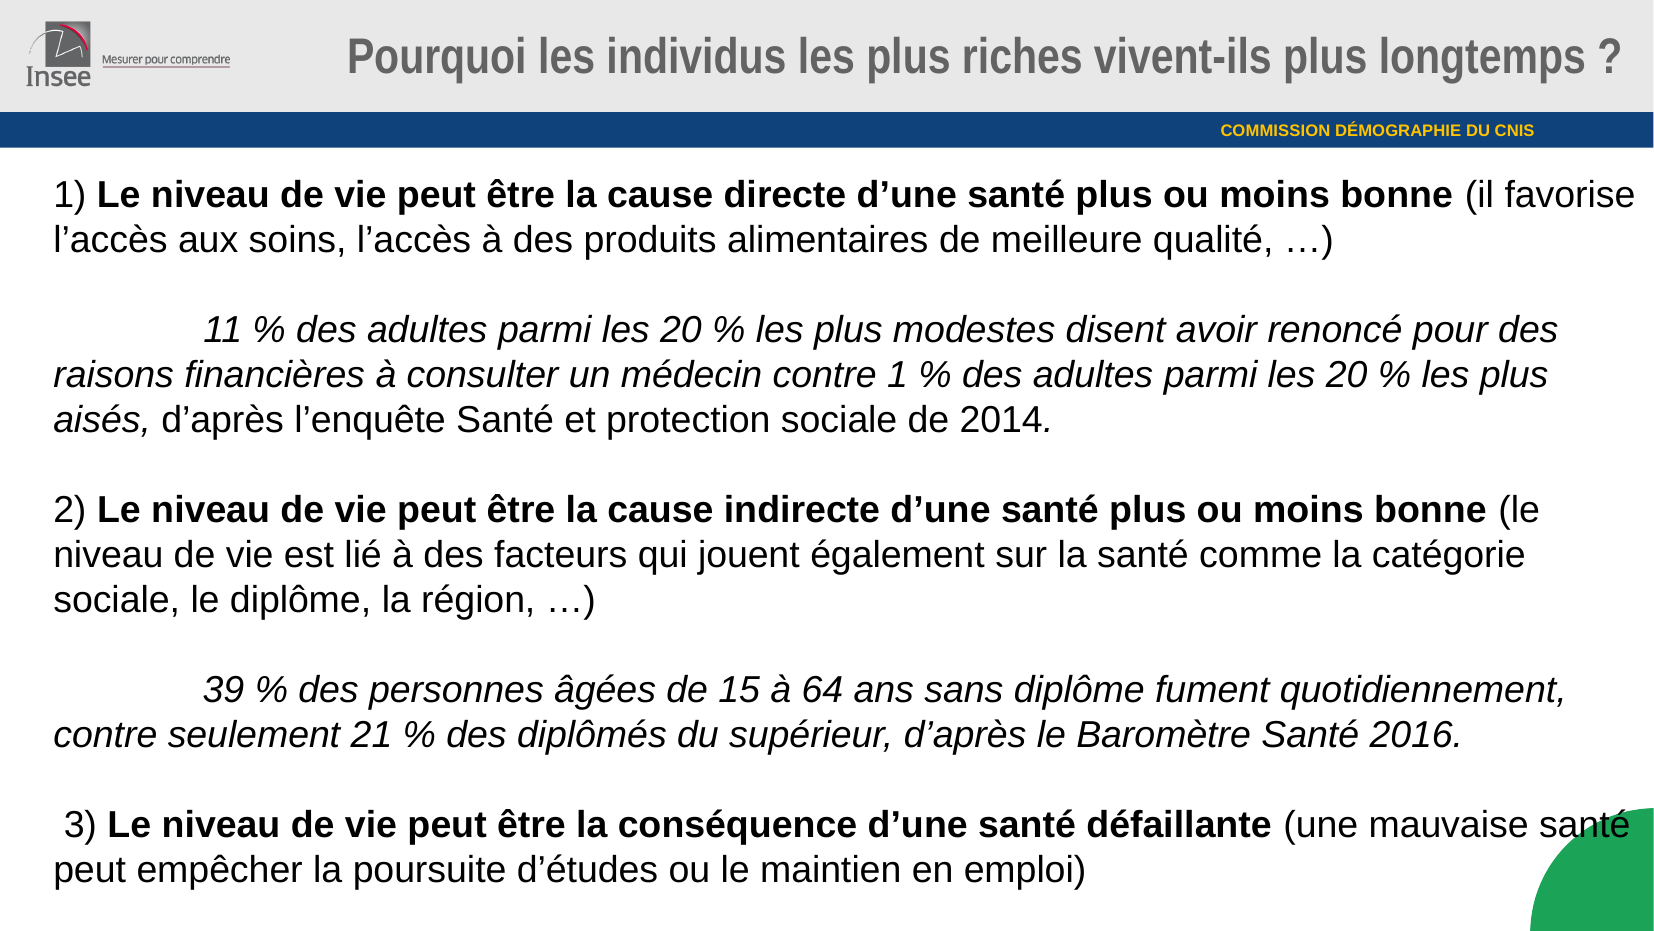

# Pourquoi les individus les plus riches vivent-ils plus longtemps ?
Commission démographie du Cnis
1) Le niveau de vie peut être la cause directe d’une santé plus ou moins bonne (il favorise l’accès aux soins, l’accès à des produits alimentaires de meilleure qualité, …)
	11 % des adultes parmi les 20 % les plus modestes disent avoir renoncé pour des raisons financières à consulter un médecin contre 1 % des adultes parmi les 20 % les plus aisés, d’après l’enquête Santé et protection sociale de 2014.
2) Le niveau de vie peut être la cause indirecte d’une santé plus ou moins bonne (le niveau de vie est lié à des facteurs qui jouent également sur la santé comme la catégorie sociale, le diplôme, la région, …)
	39 % des personnes âgées de 15 à 64 ans sans diplôme fument quotidiennement, contre seulement 21 % des diplômés du supérieur, d’après le Baromètre Santé 2016.
 3) Le niveau de vie peut être la conséquence d’une santé défaillante (une mauvaise santé peut empêcher la poursuite d’études ou le maintien en emploi)